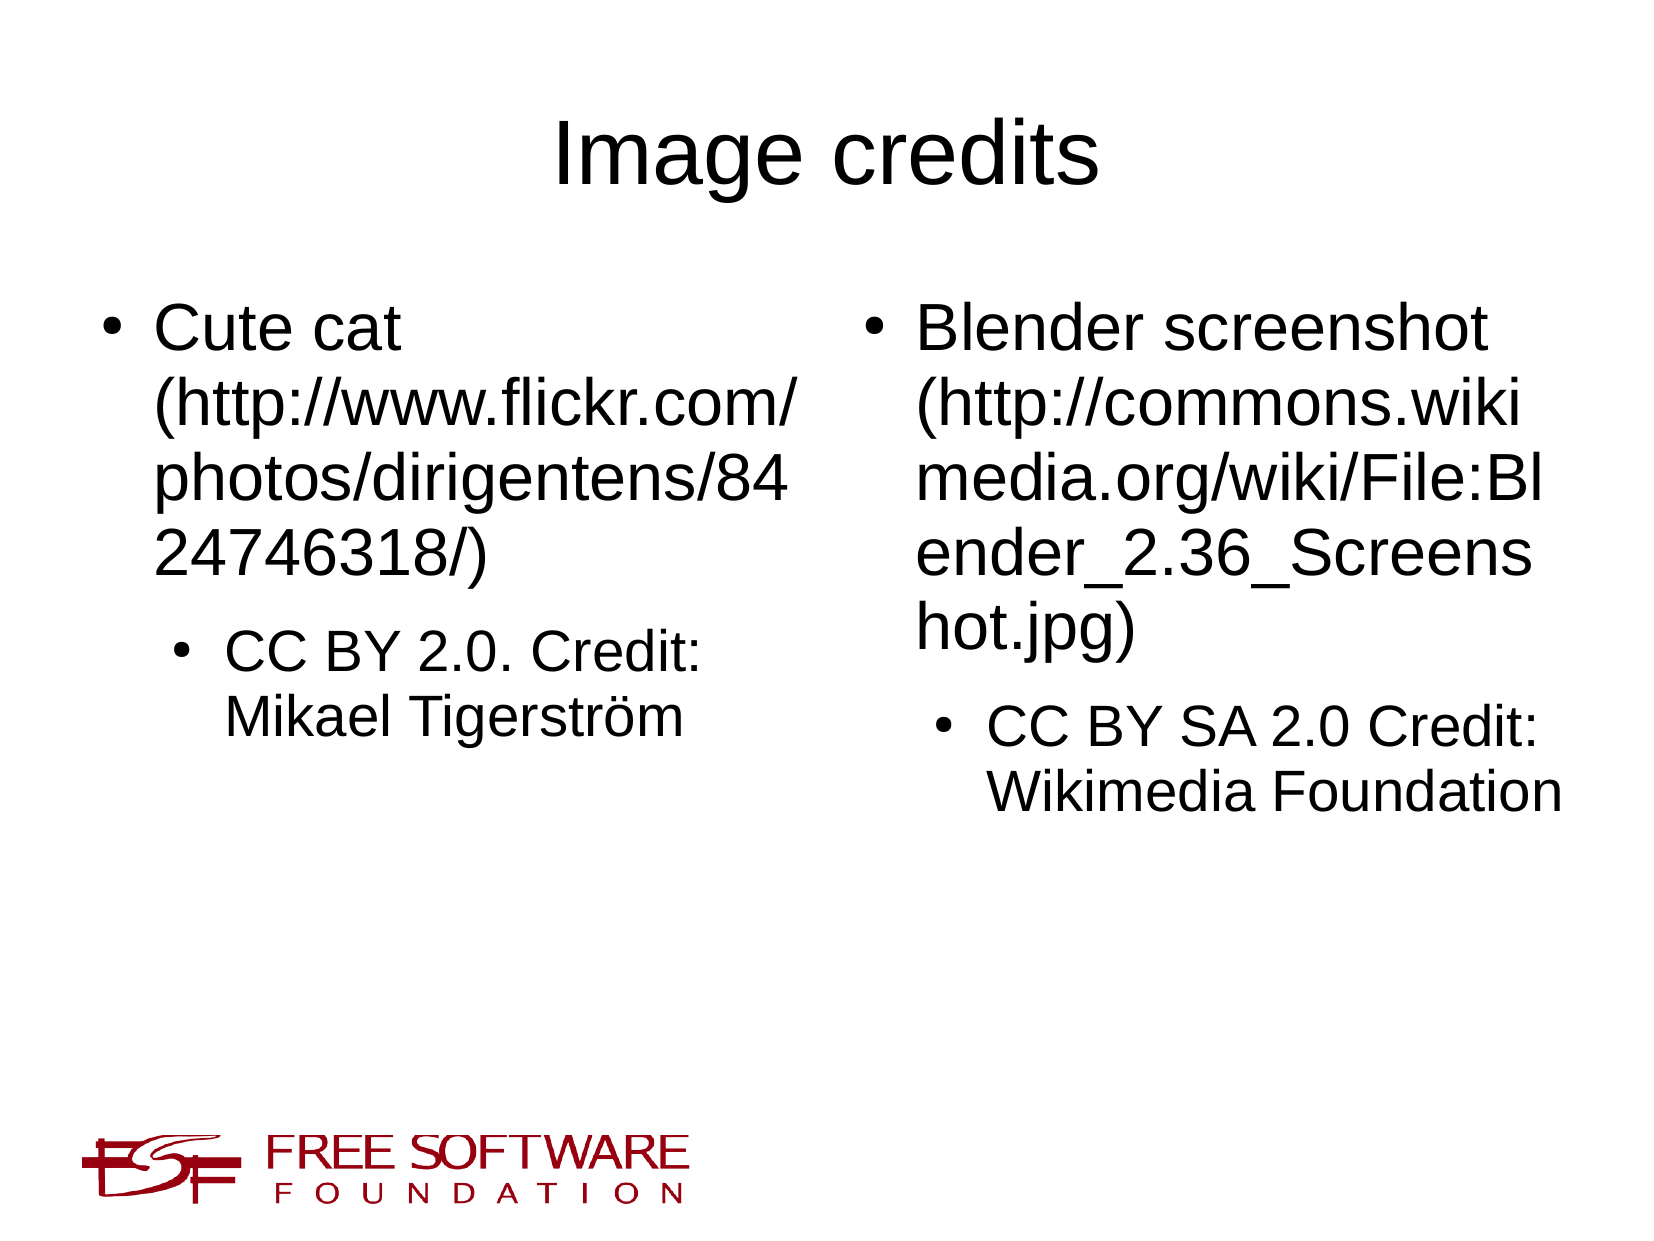

# Image credits
Cute cat (http://www.flickr.com/photos/dirigentens/8424746318/)
CC BY 2.0. Credit: Mikael Tigerström
Blender screenshot (http://commons.wikimedia.org/wiki/File:Blender_2.36_Screenshot.jpg)
CC BY SA 2.0 Credit: Wikimedia Foundation